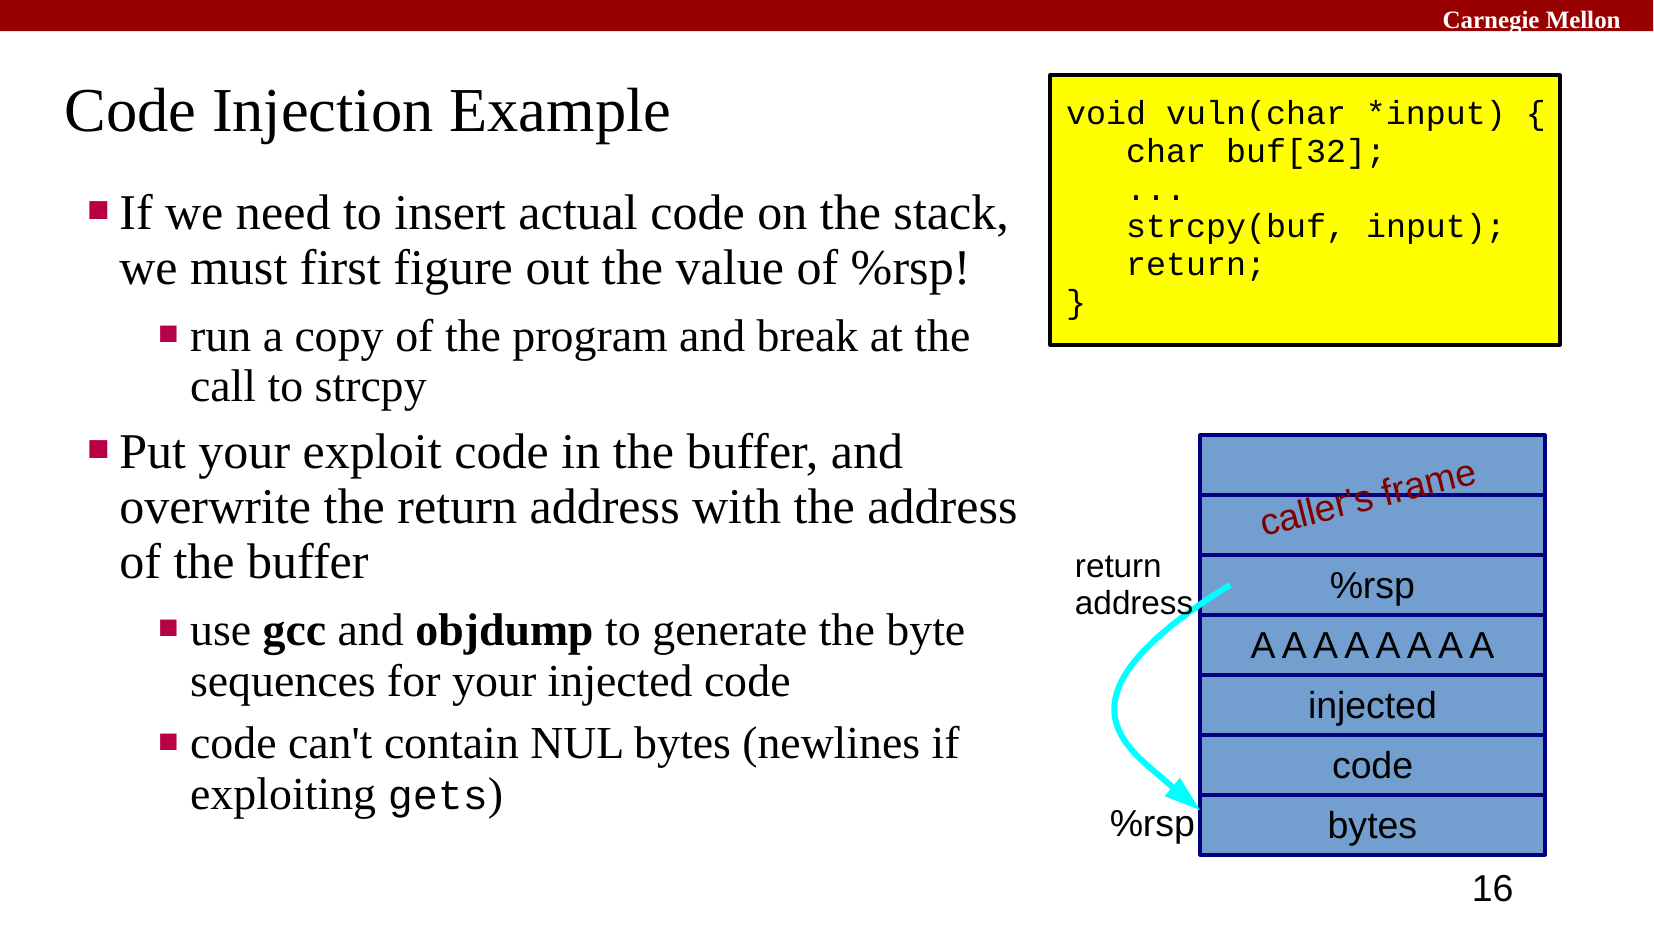

# Code Injection Example
void vuln(char *input) {
 char buf[32];
 ...
 strcpy(buf, input);
 return;
}
If we need to insert actual code on the stack, we must first figure out the value of %rsp!
run a copy of the program and break at the call to strcpy
Put your exploit code in the buffer, and overwrite the return address with the address of the buffer
use gcc and objdump to generate the byte sequences for your injected code
code can't contain NUL bytes (newlines if exploiting gets)
caller's frame
return
address
%rsp
A A A A A A A A
injected
code
%rsp
bytes